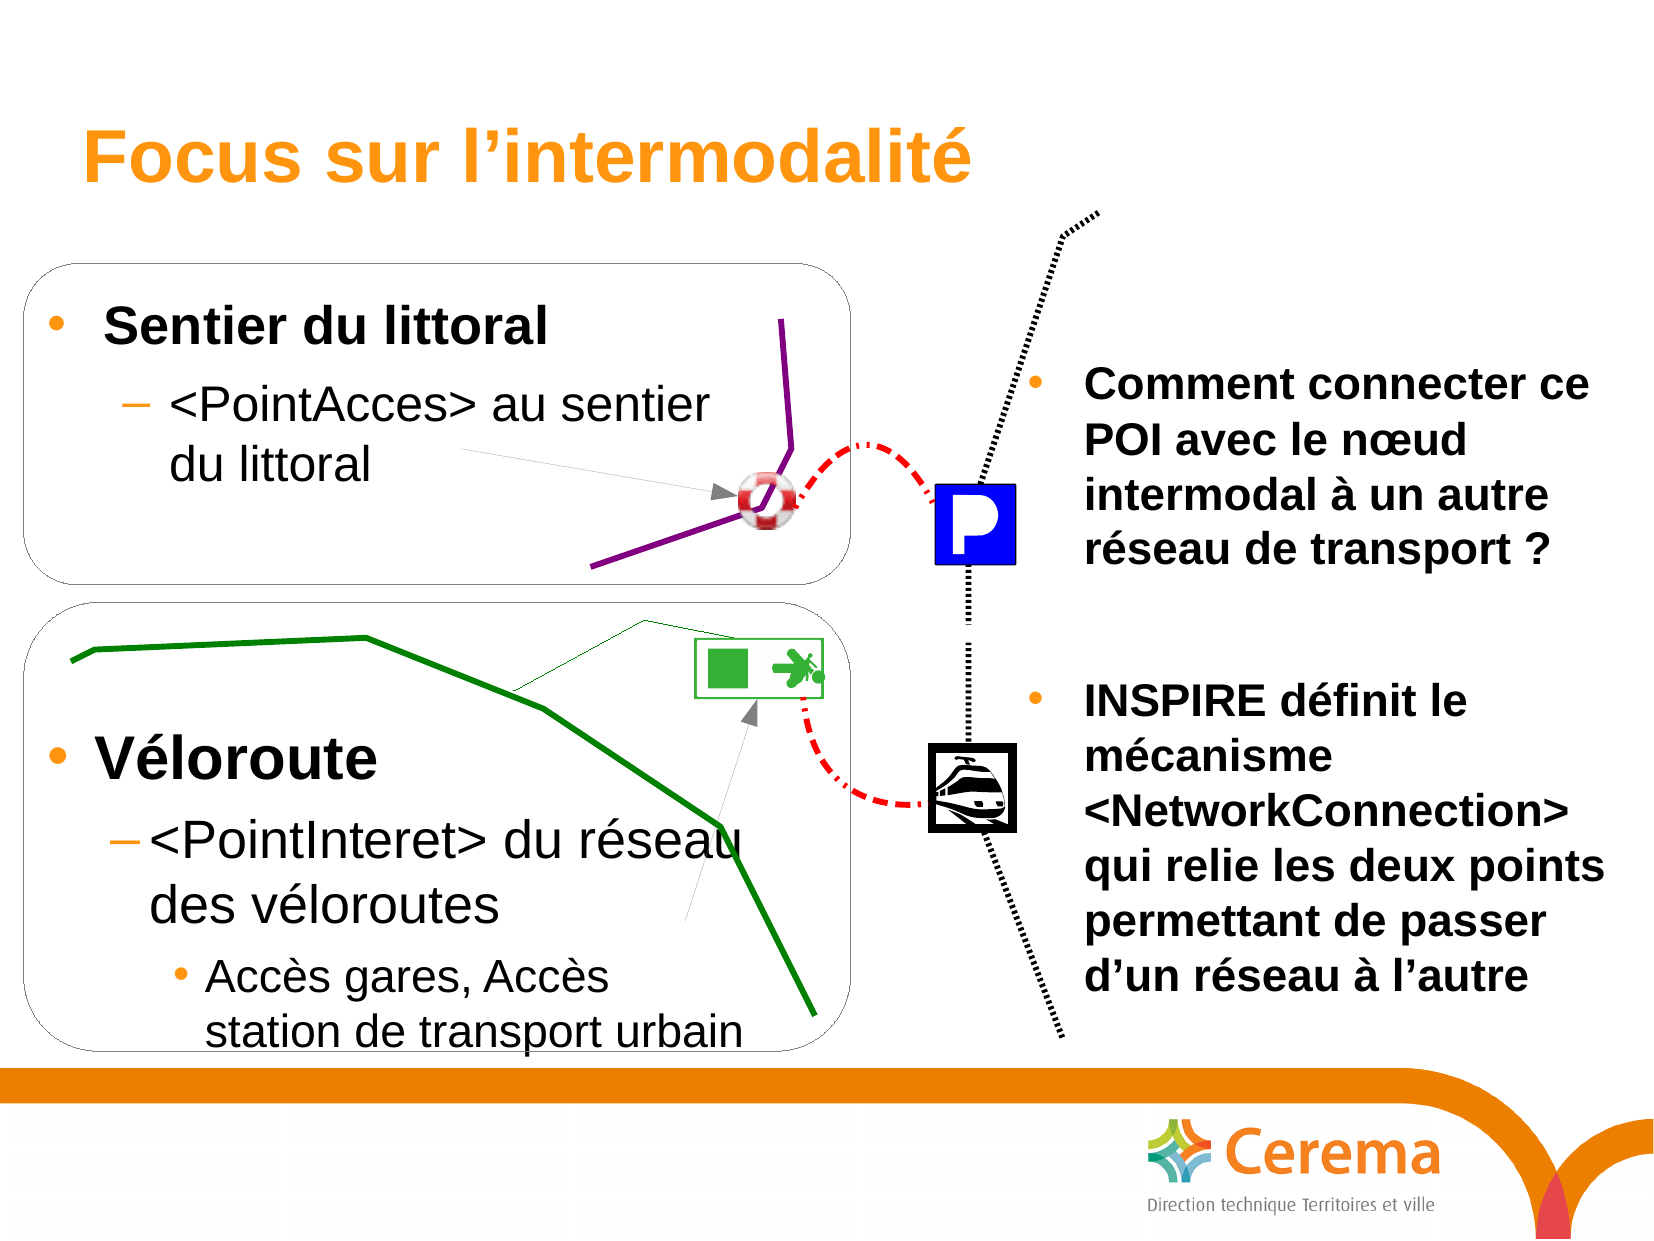

# Focus sur l’intermodalité
Sentier du littoral
<PointAcces> au sentier du littoral
Comment connecter ce POI avec le nœud intermodal à un autre réseau de transport ?
INSPIRE définit le mécanisme <NetworkConnection> qui relie les deux points permettant de passer d’un réseau à l’autre
Véloroute
<PointInteret> du réseau des véloroutes
Accès gares, Accès station de transport urbain